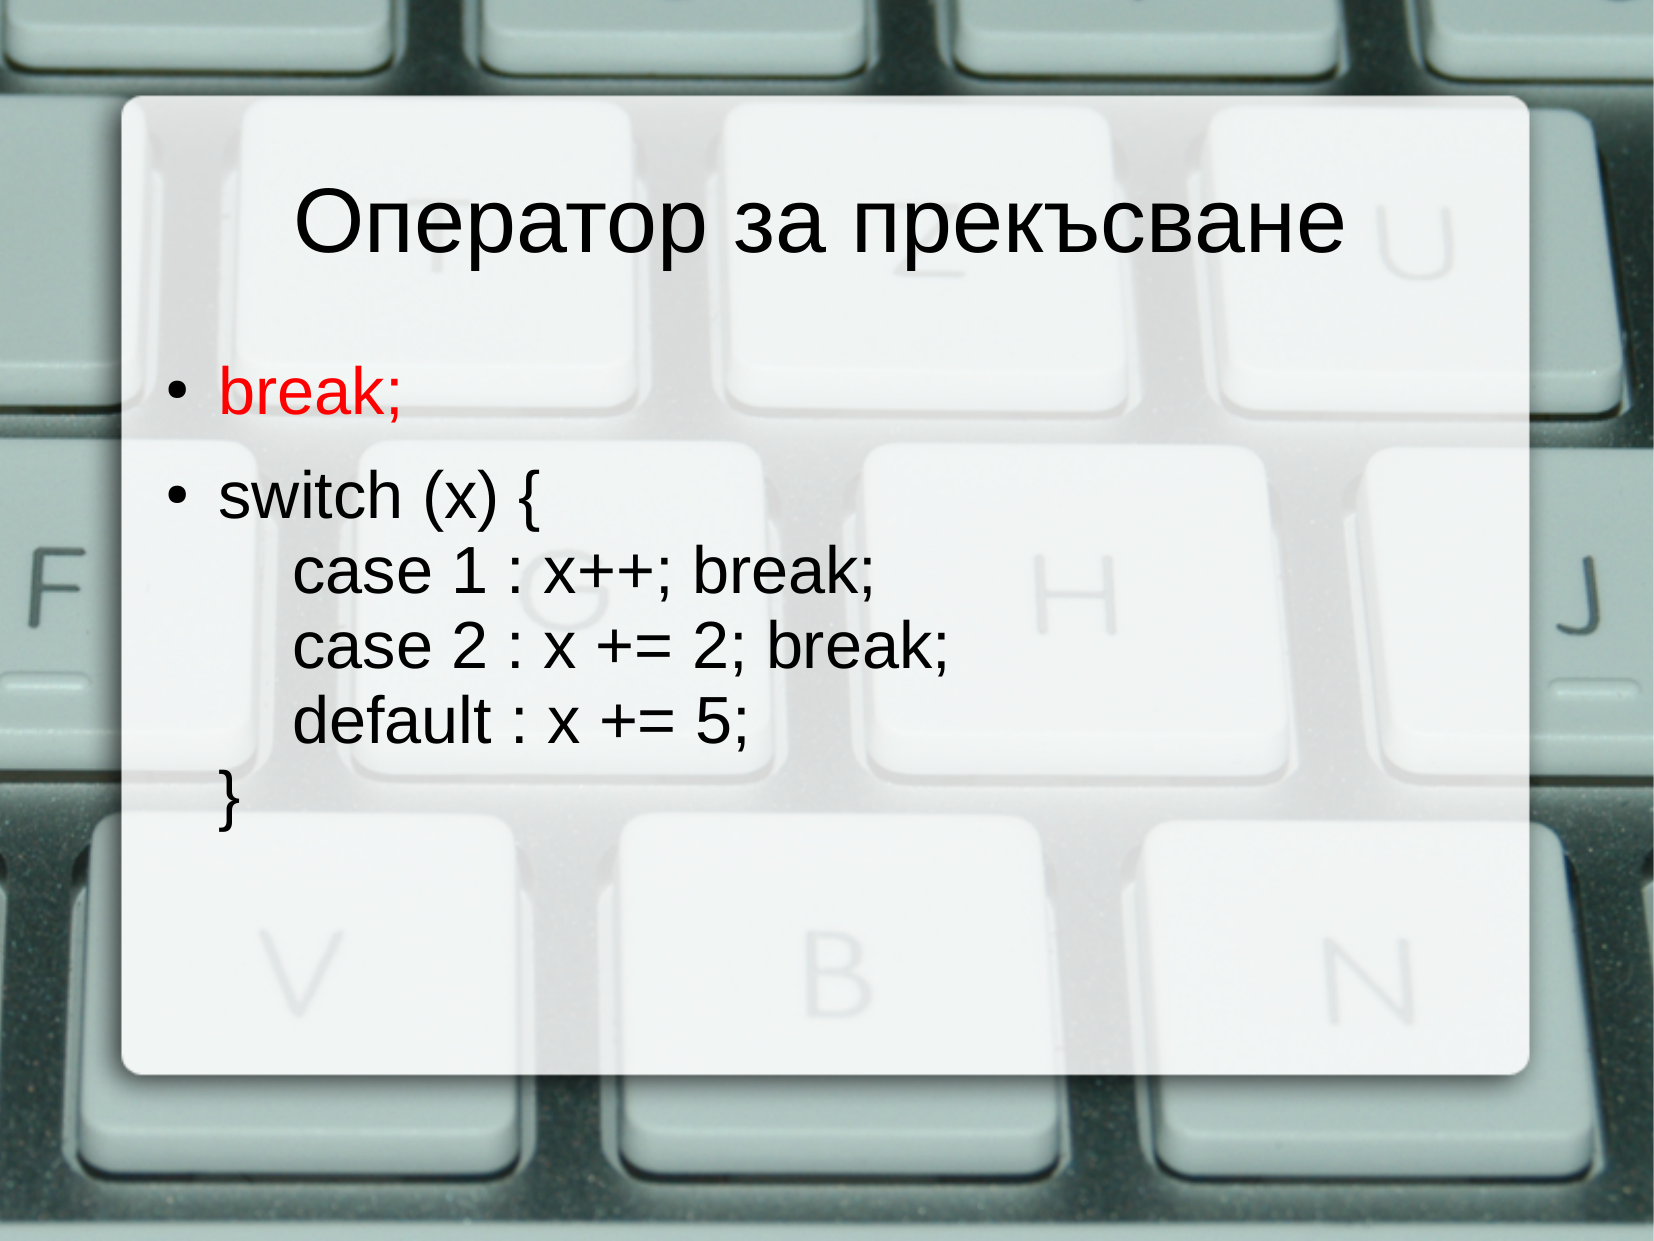

# Оператор за прекъсване
break;
switch (x) {
	case 1 : x++; break;
	case 2 : x += 2; break;
	default : x += 5;
}